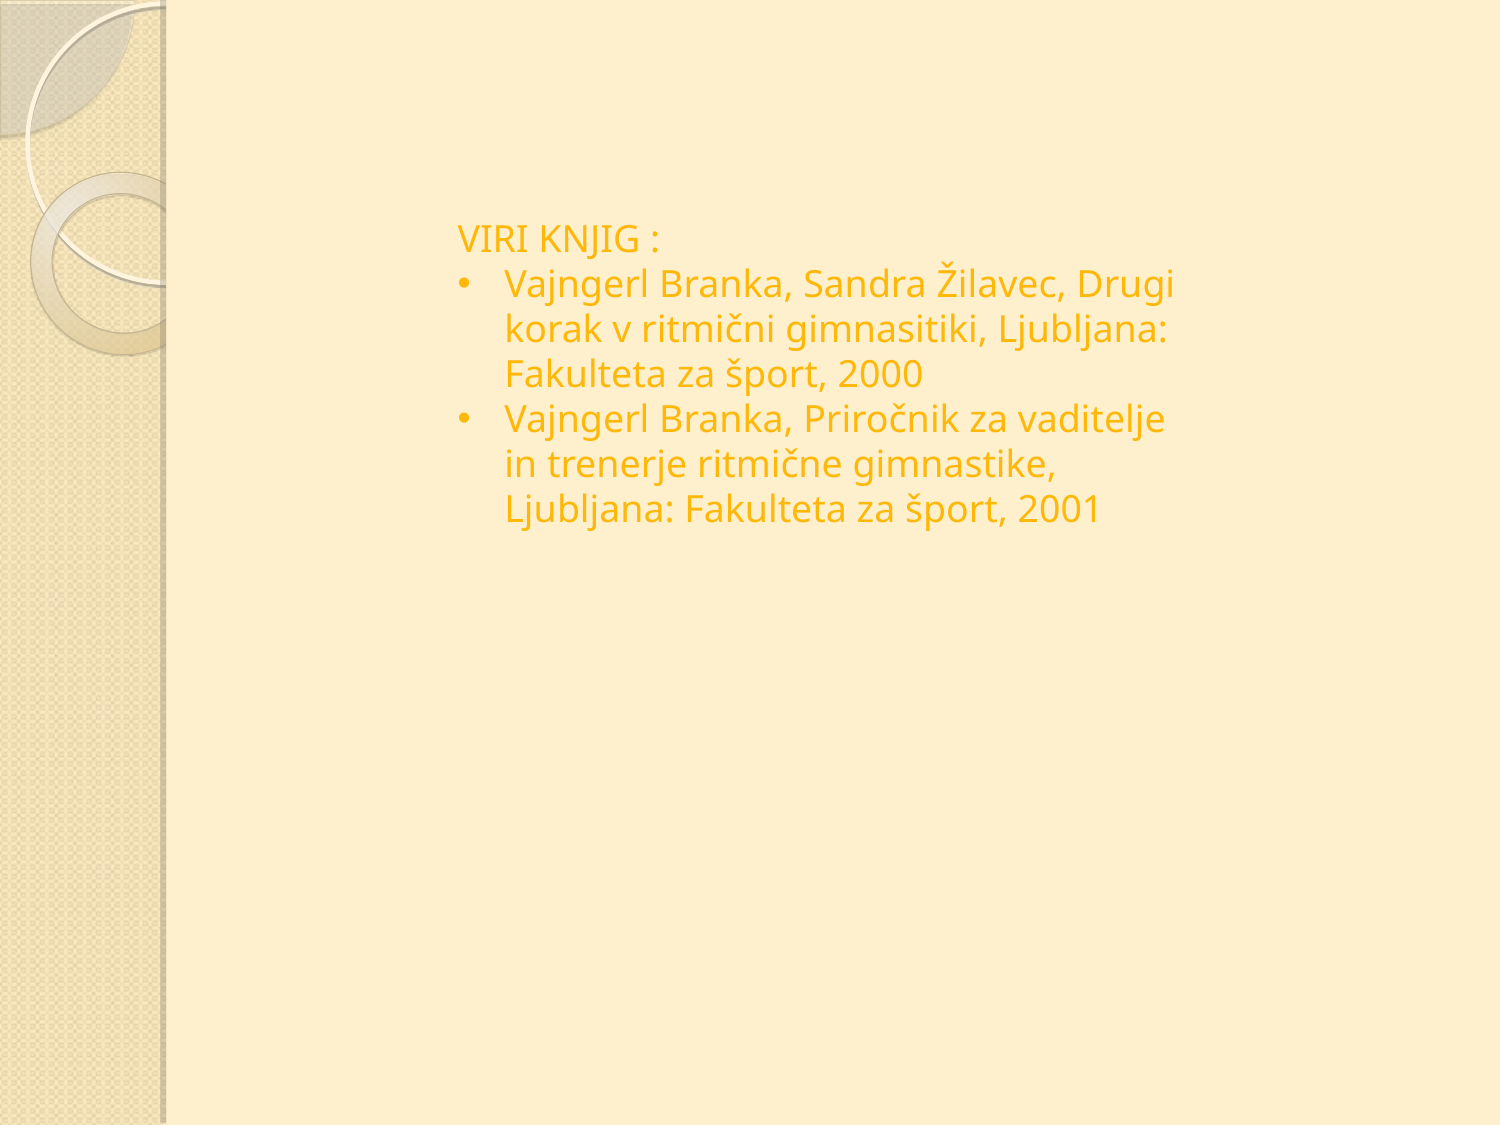

VIRI KNJIG :
Vajngerl Branka, Sandra Žilavec, Drugi korak v ritmični gimnasitiki, Ljubljana: Fakulteta za šport, 2000
Vajngerl Branka, Priročnik za vaditelje in trenerje ritmične gimnastike, Ljubljana: Fakulteta za šport, 2001